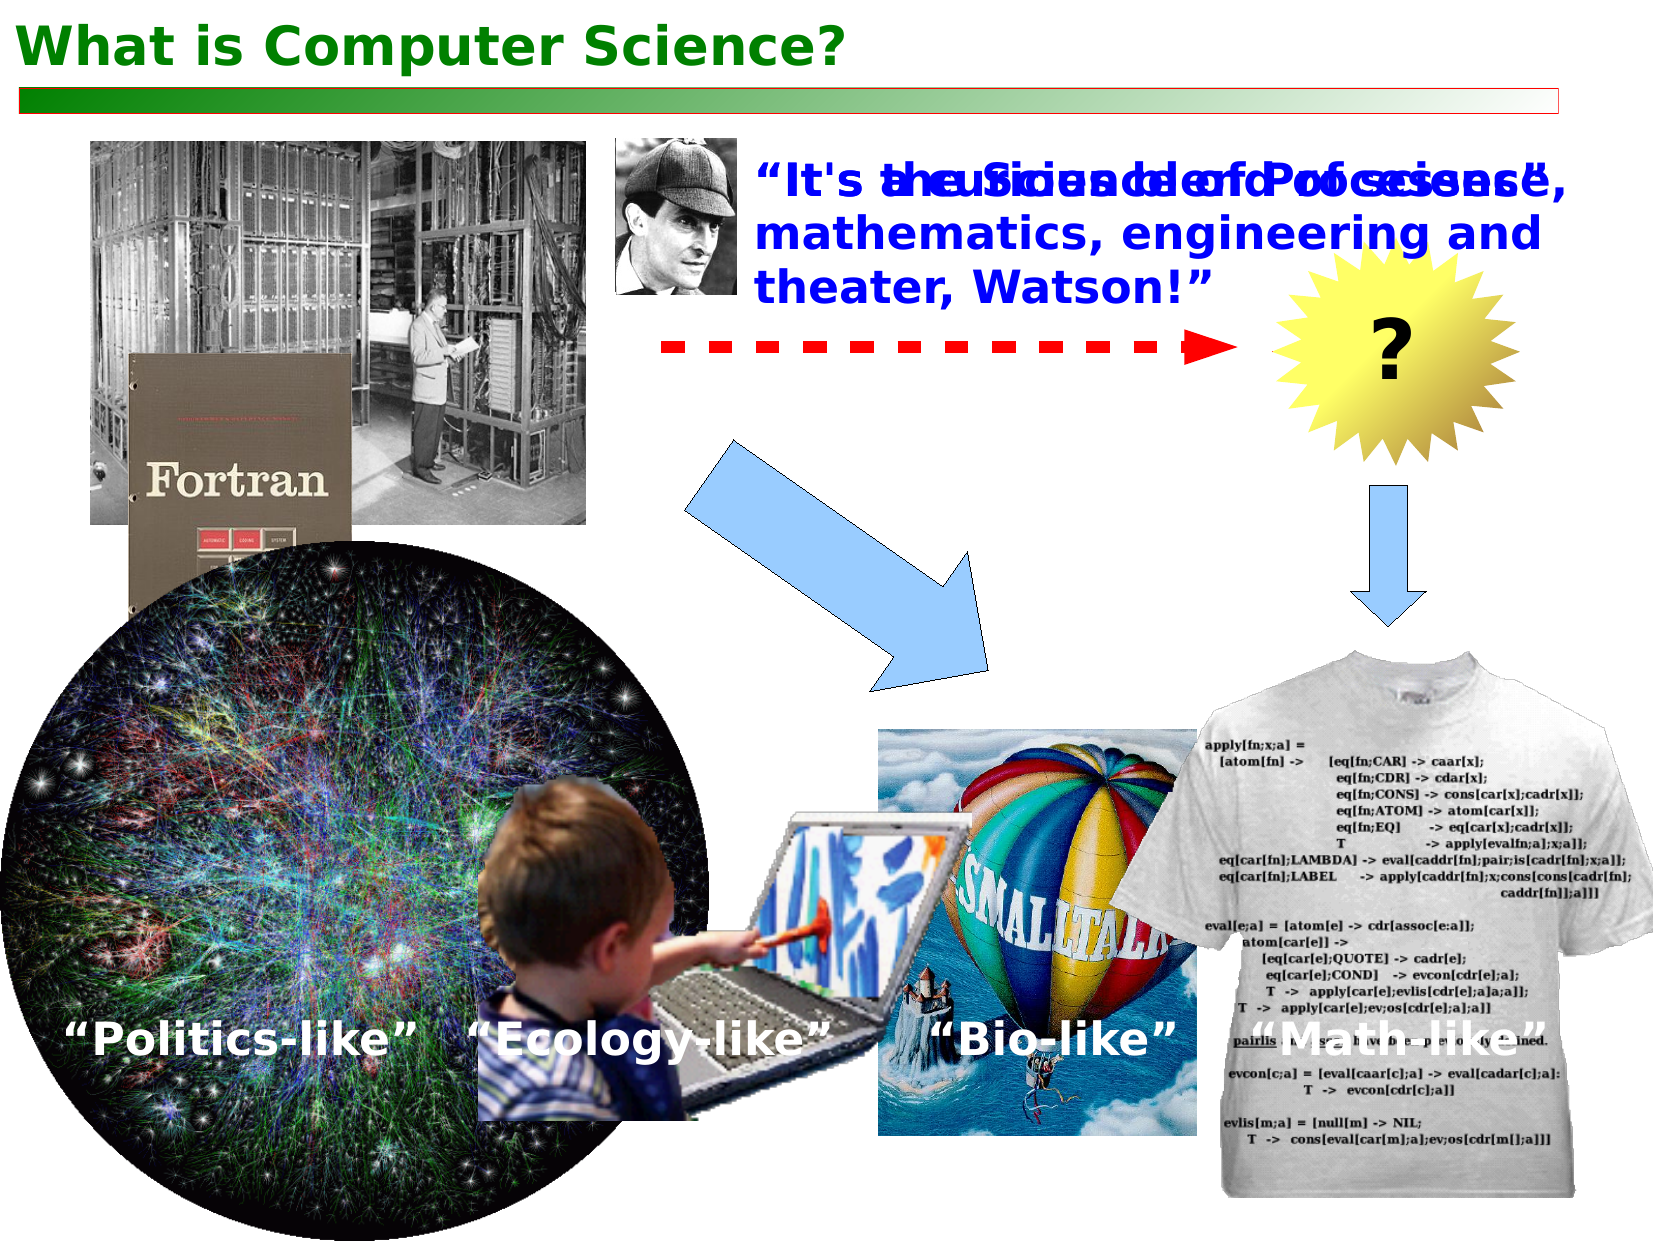

What is Computer Science?
“It's the Science of Processes”
“It's a curious blend of science, mathematics, engineering and theater, Watson!”
?
“Politics-like”
“Ecology-like”
“Bio-like”
“Math-like”